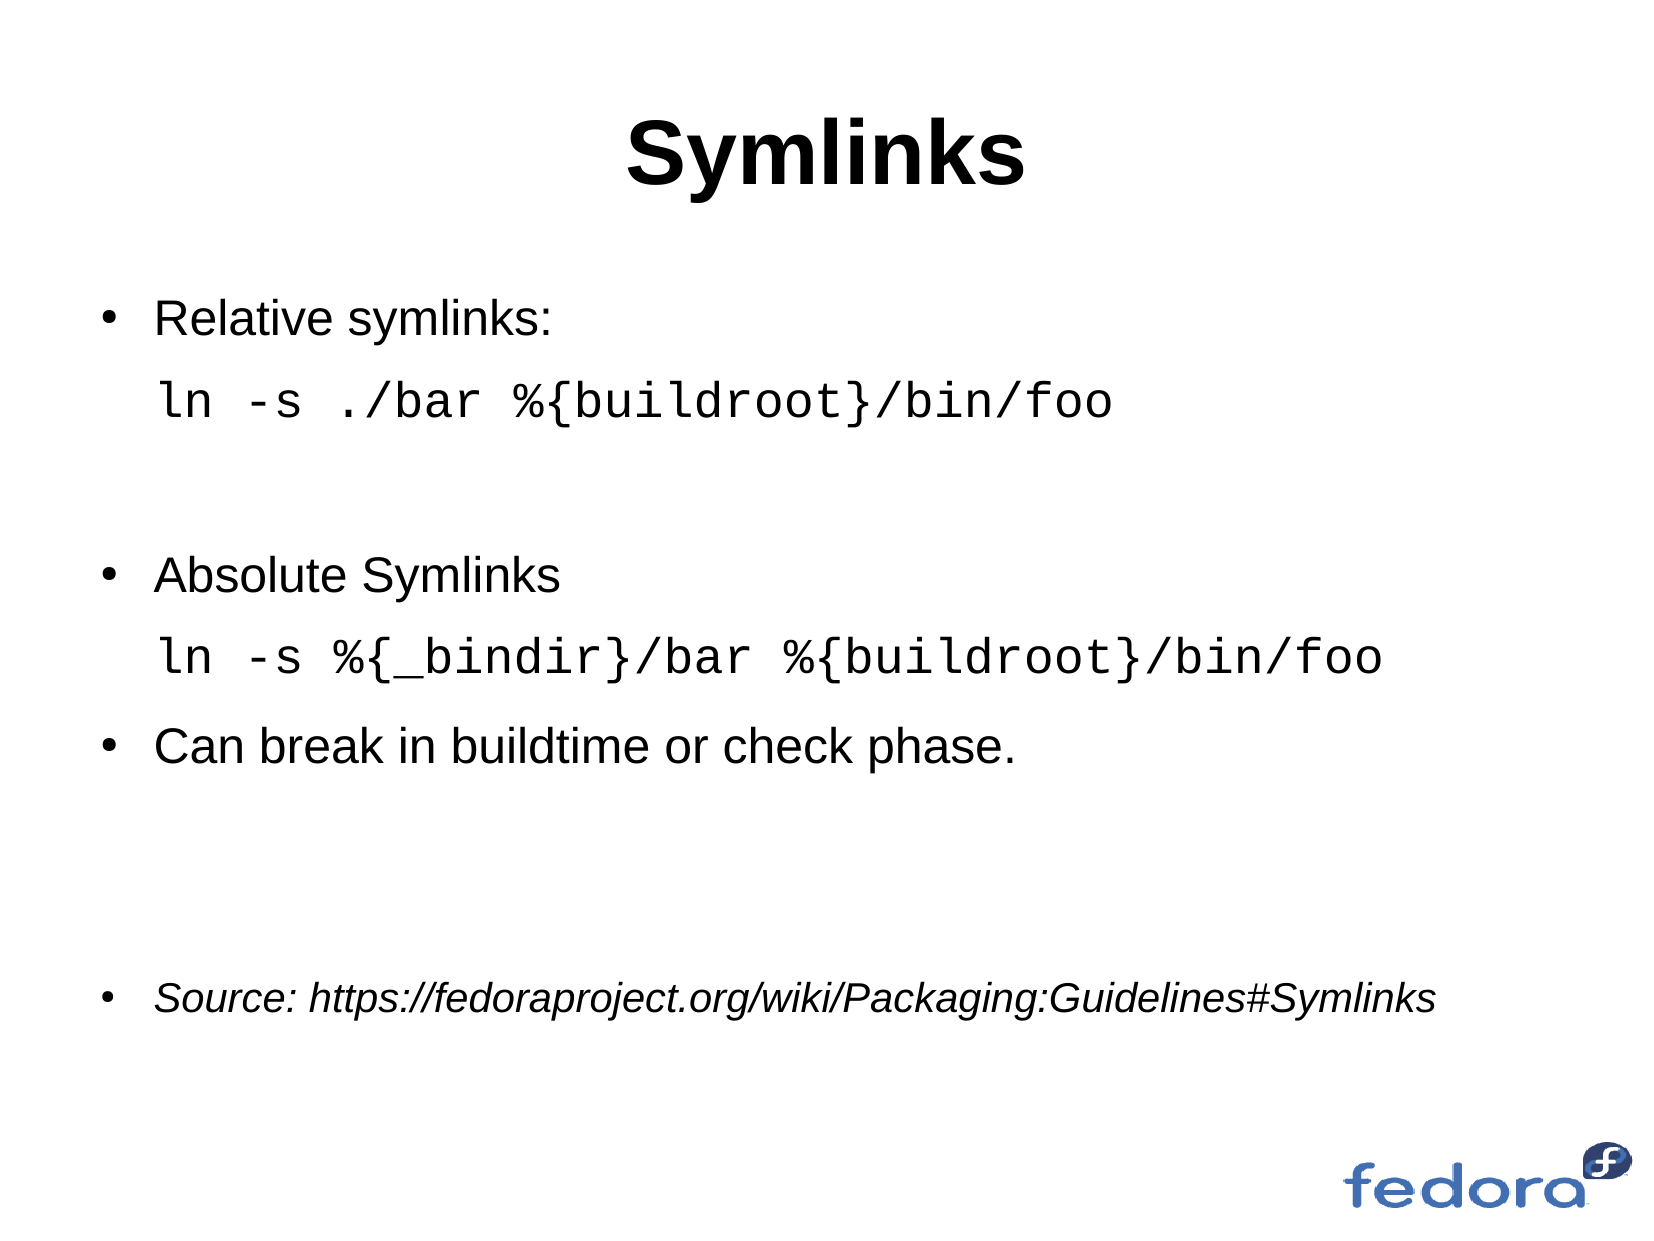

# Symlinks
Relative symlinks:
ln -s ./bar %{buildroot}/bin/foo
Absolute Symlinks
ln -s %{_bindir}/bar %{buildroot}/bin/foo
Can break in buildtime or check phase.
Source: https://fedoraproject.org/wiki/Packaging:Guidelines#Symlinks